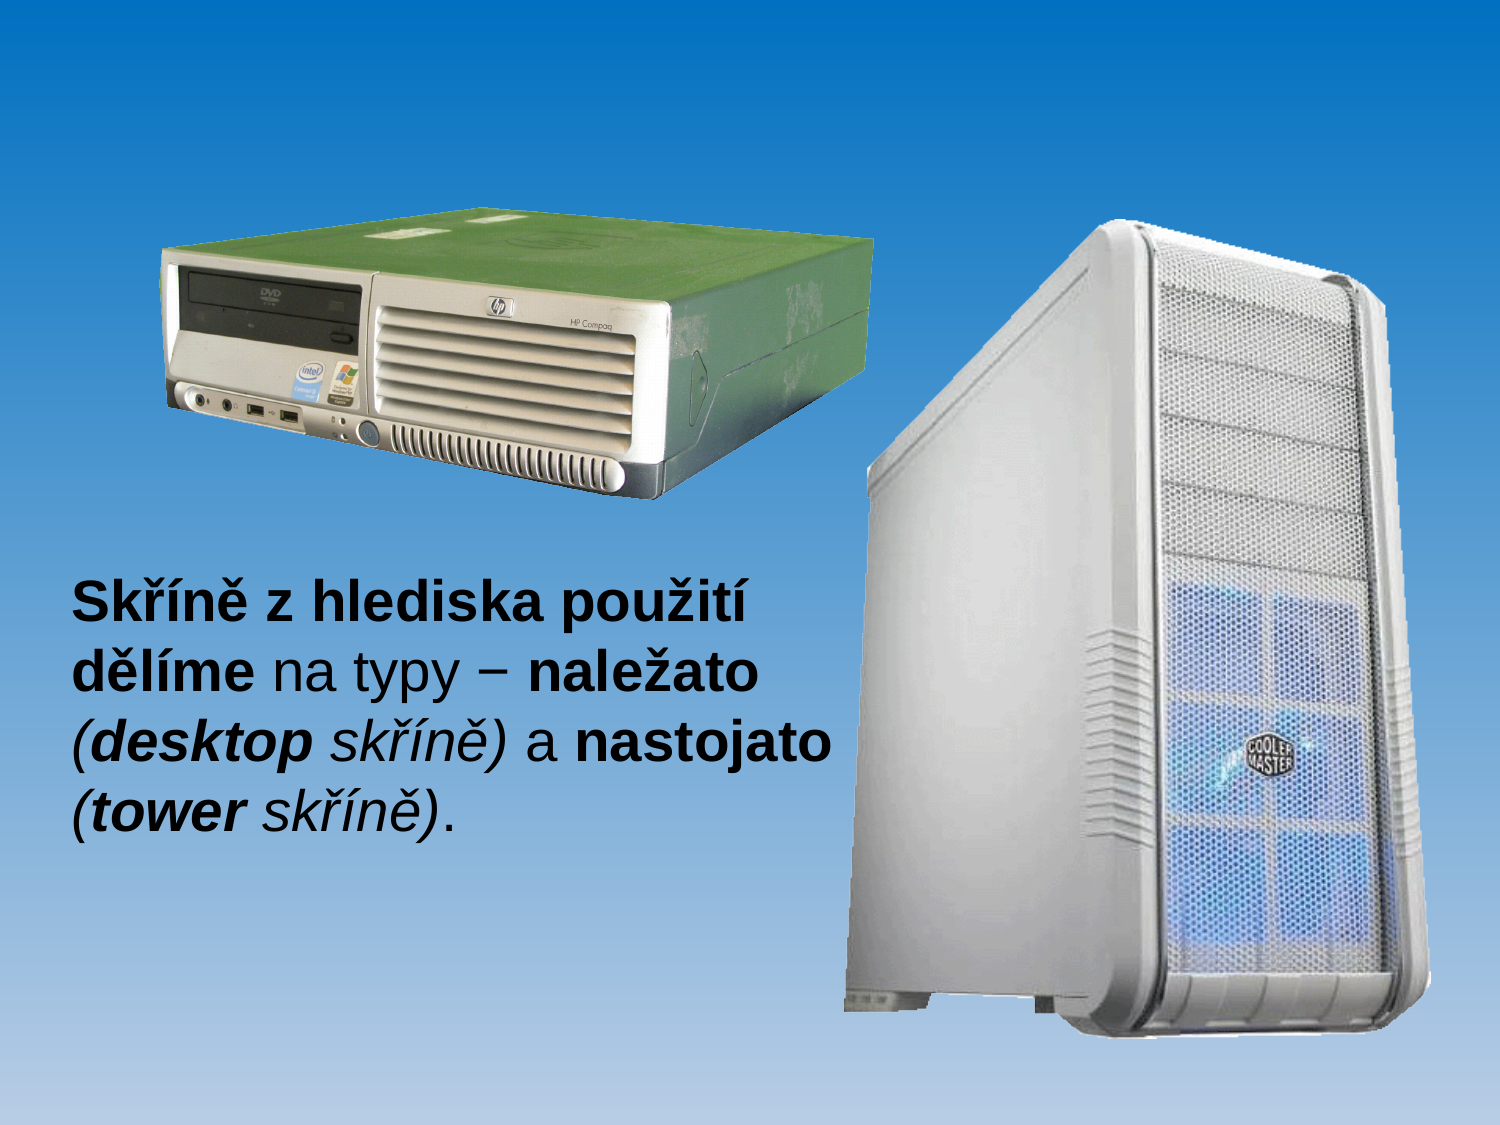

# Skříně z hlediska použití dělíme na typy − naležato (desktop skříně) a nastojato (tower skříně).